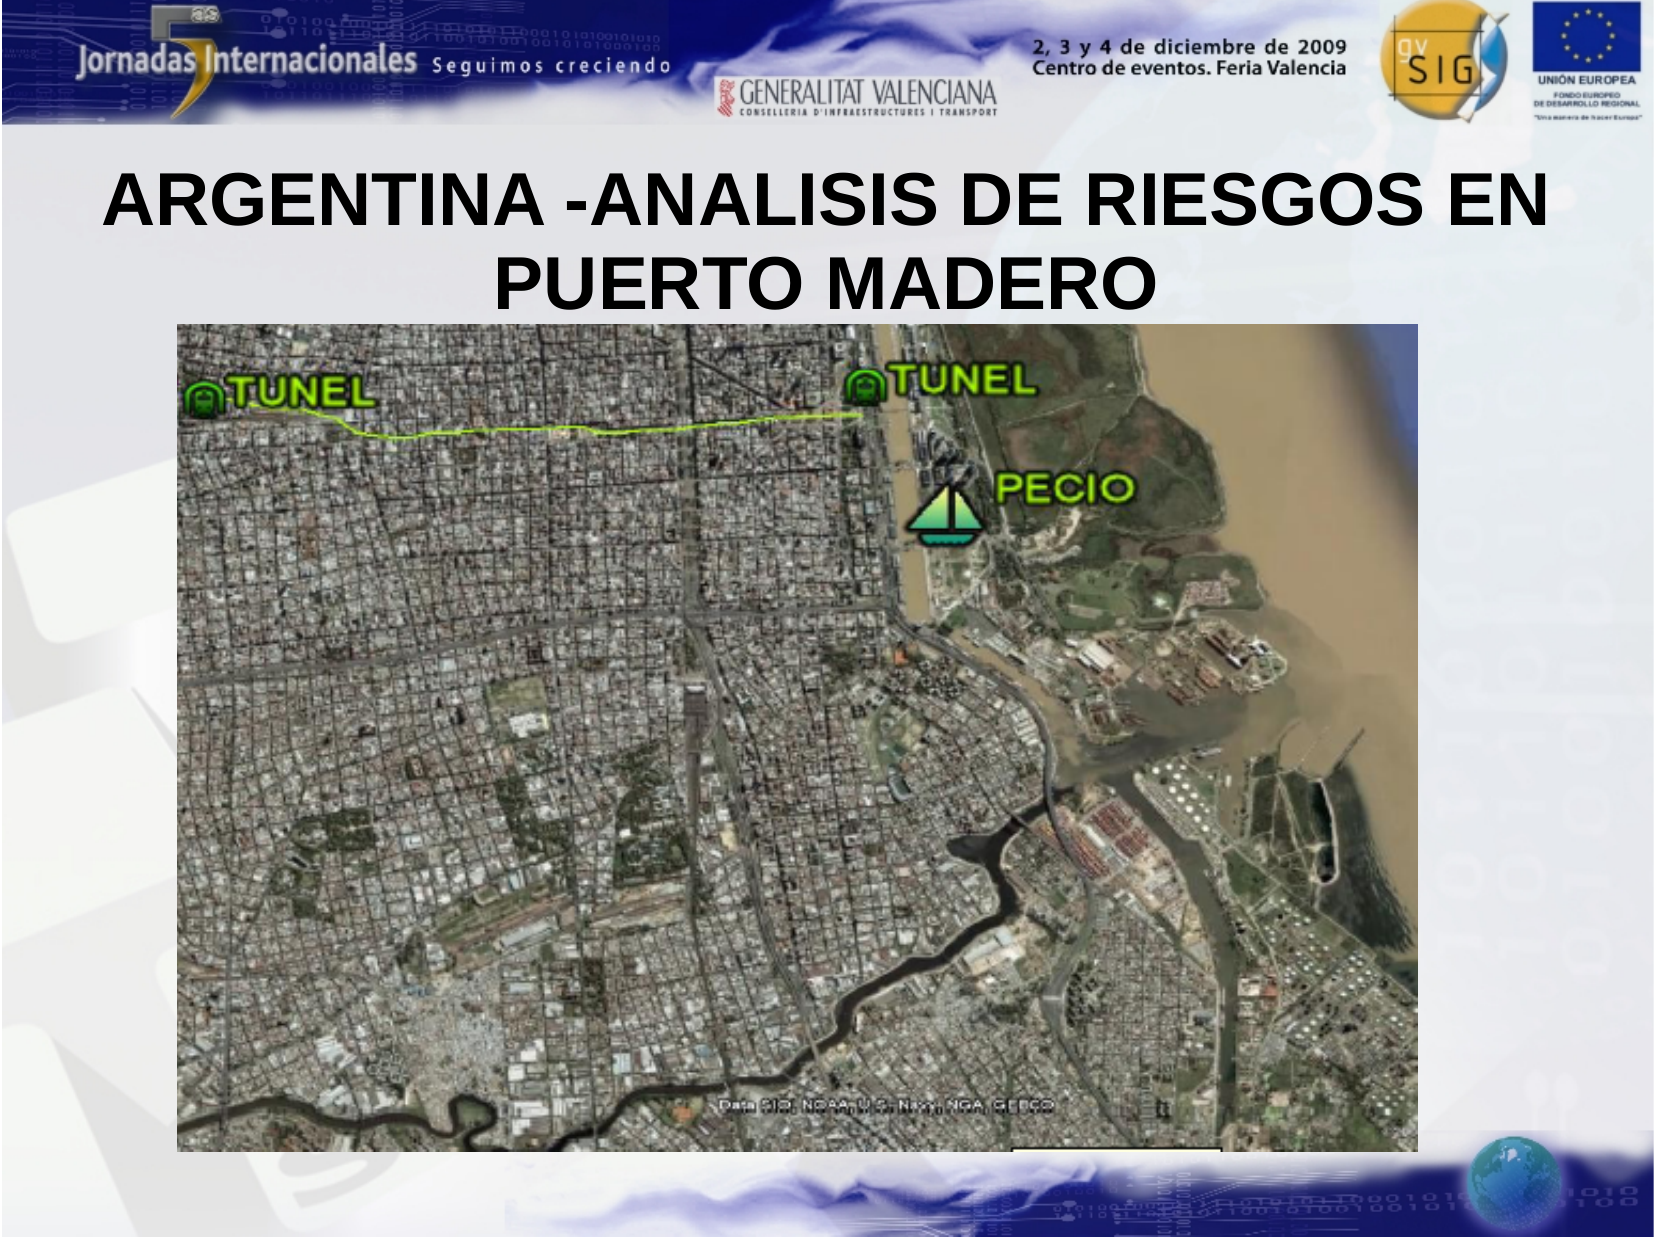

# ARGENTINA -ANALISIS DE RIESGOS EN PUERTO MADERO